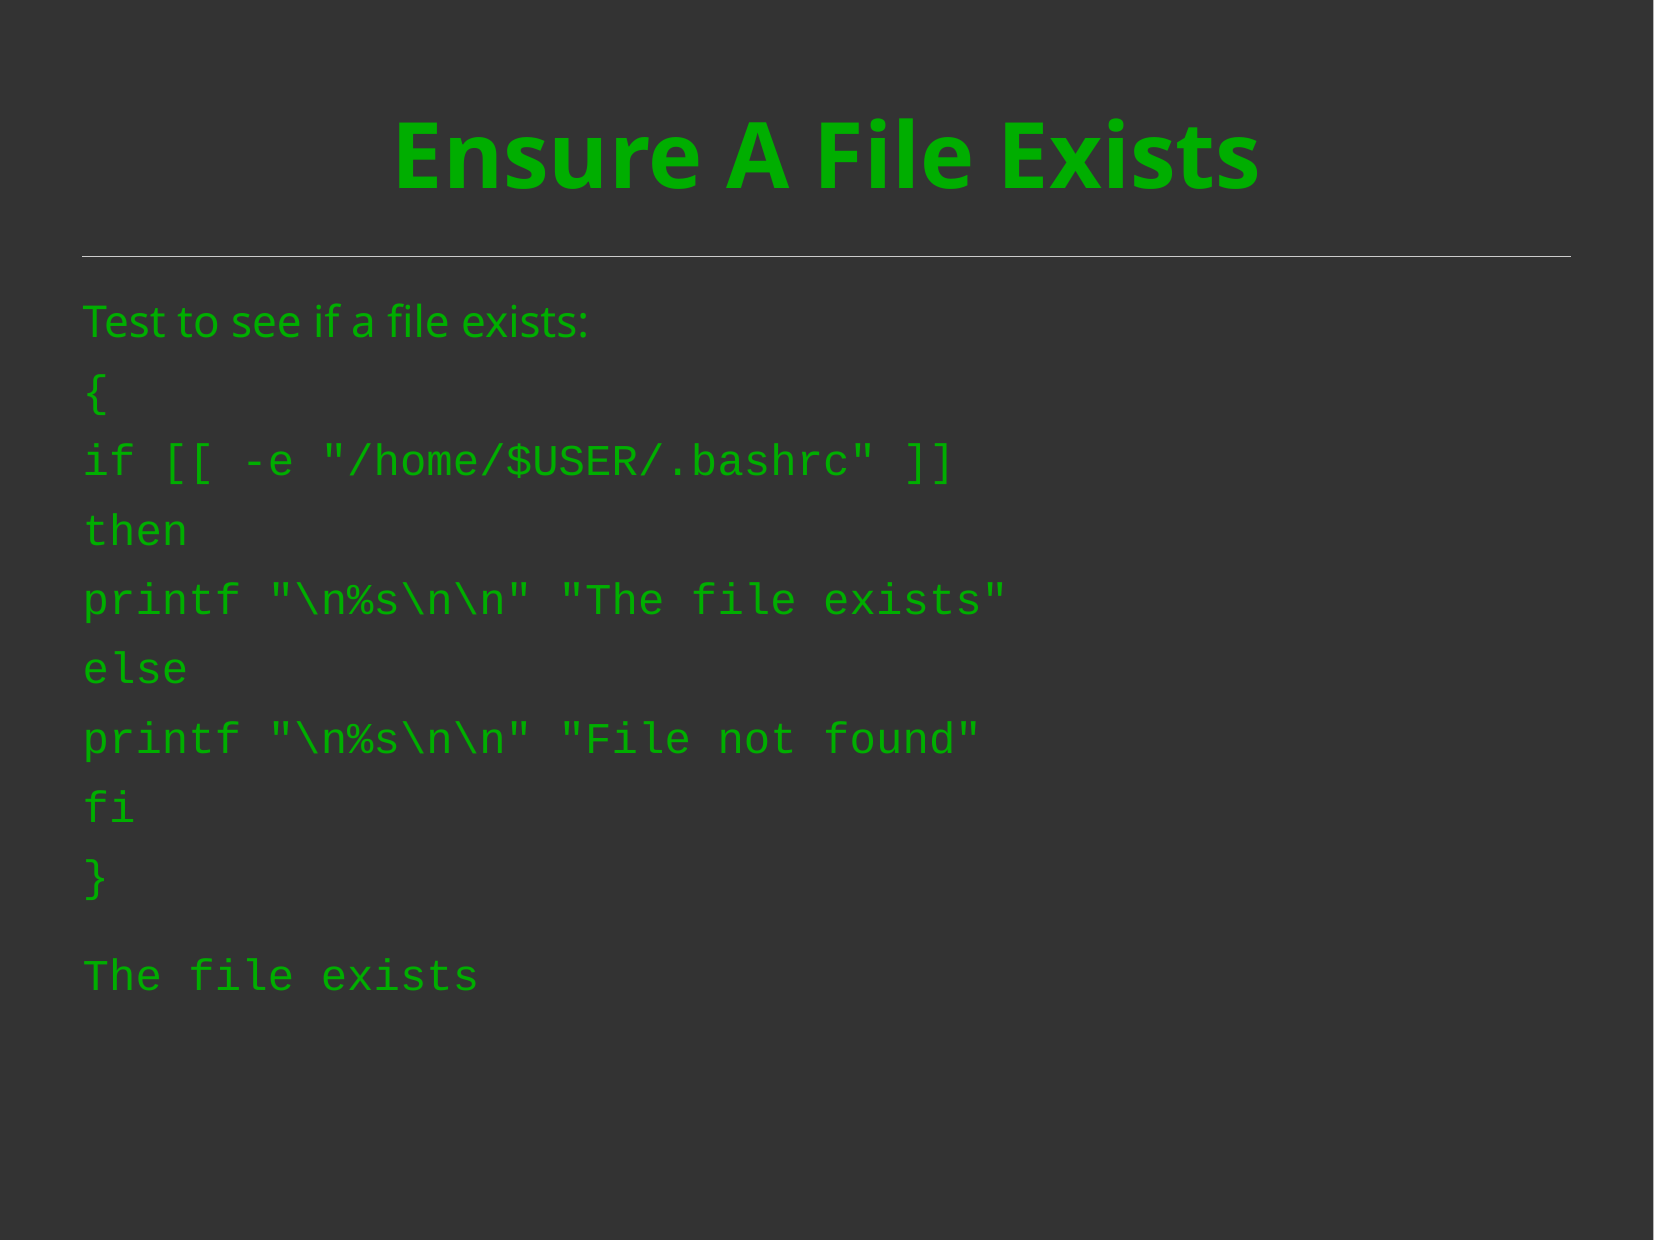

# Ensure A File Exists
Test to see if a file exists:
{
if [[ -e "/home/$USER/.bashrc" ]]
then
printf "\n%s\n\n" "The file exists"
else
printf "\n%s\n\n" "File not found"
fi
}
The file exists